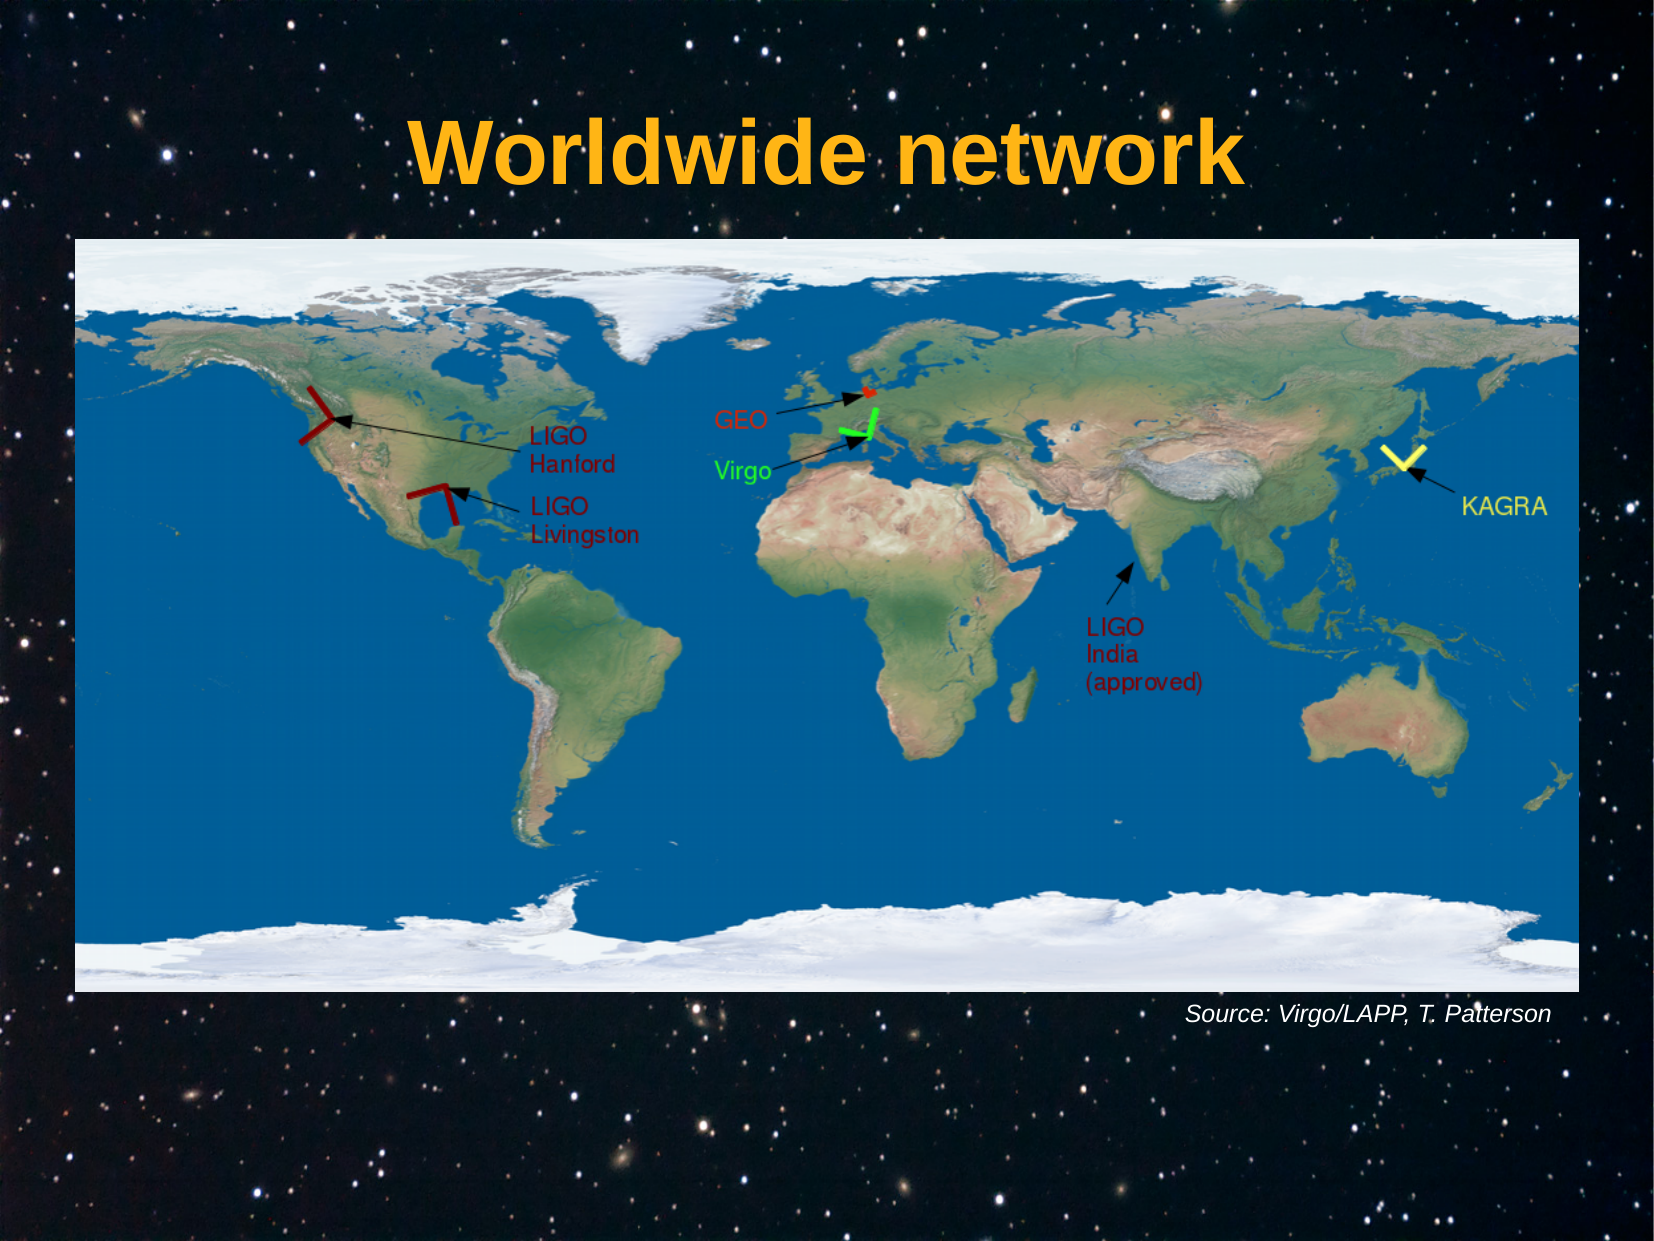

# Worldwide network
Source: Virgo/LAPP, T. Patterson